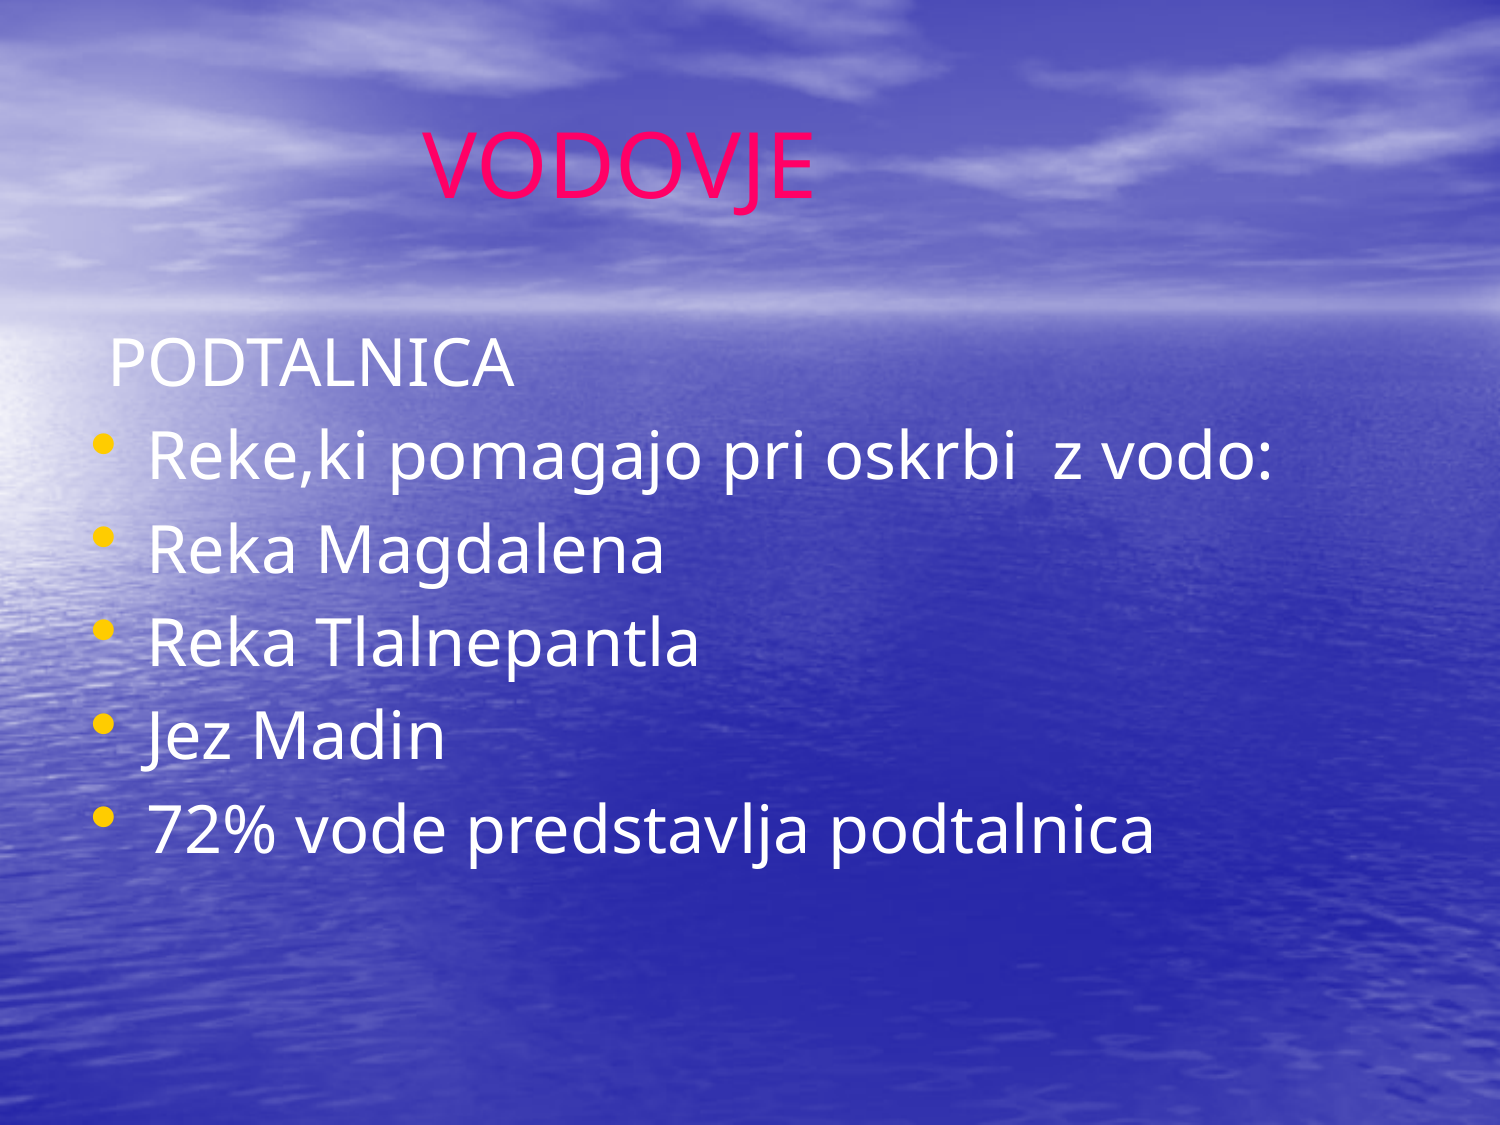

# VODOVJE
 PODTALNICA
Reke,ki pomagajo pri oskrbi z vodo:
Reka Magdalena
Reka Tlalnepantla
Jez Madin
72% vode predstavlja podtalnica